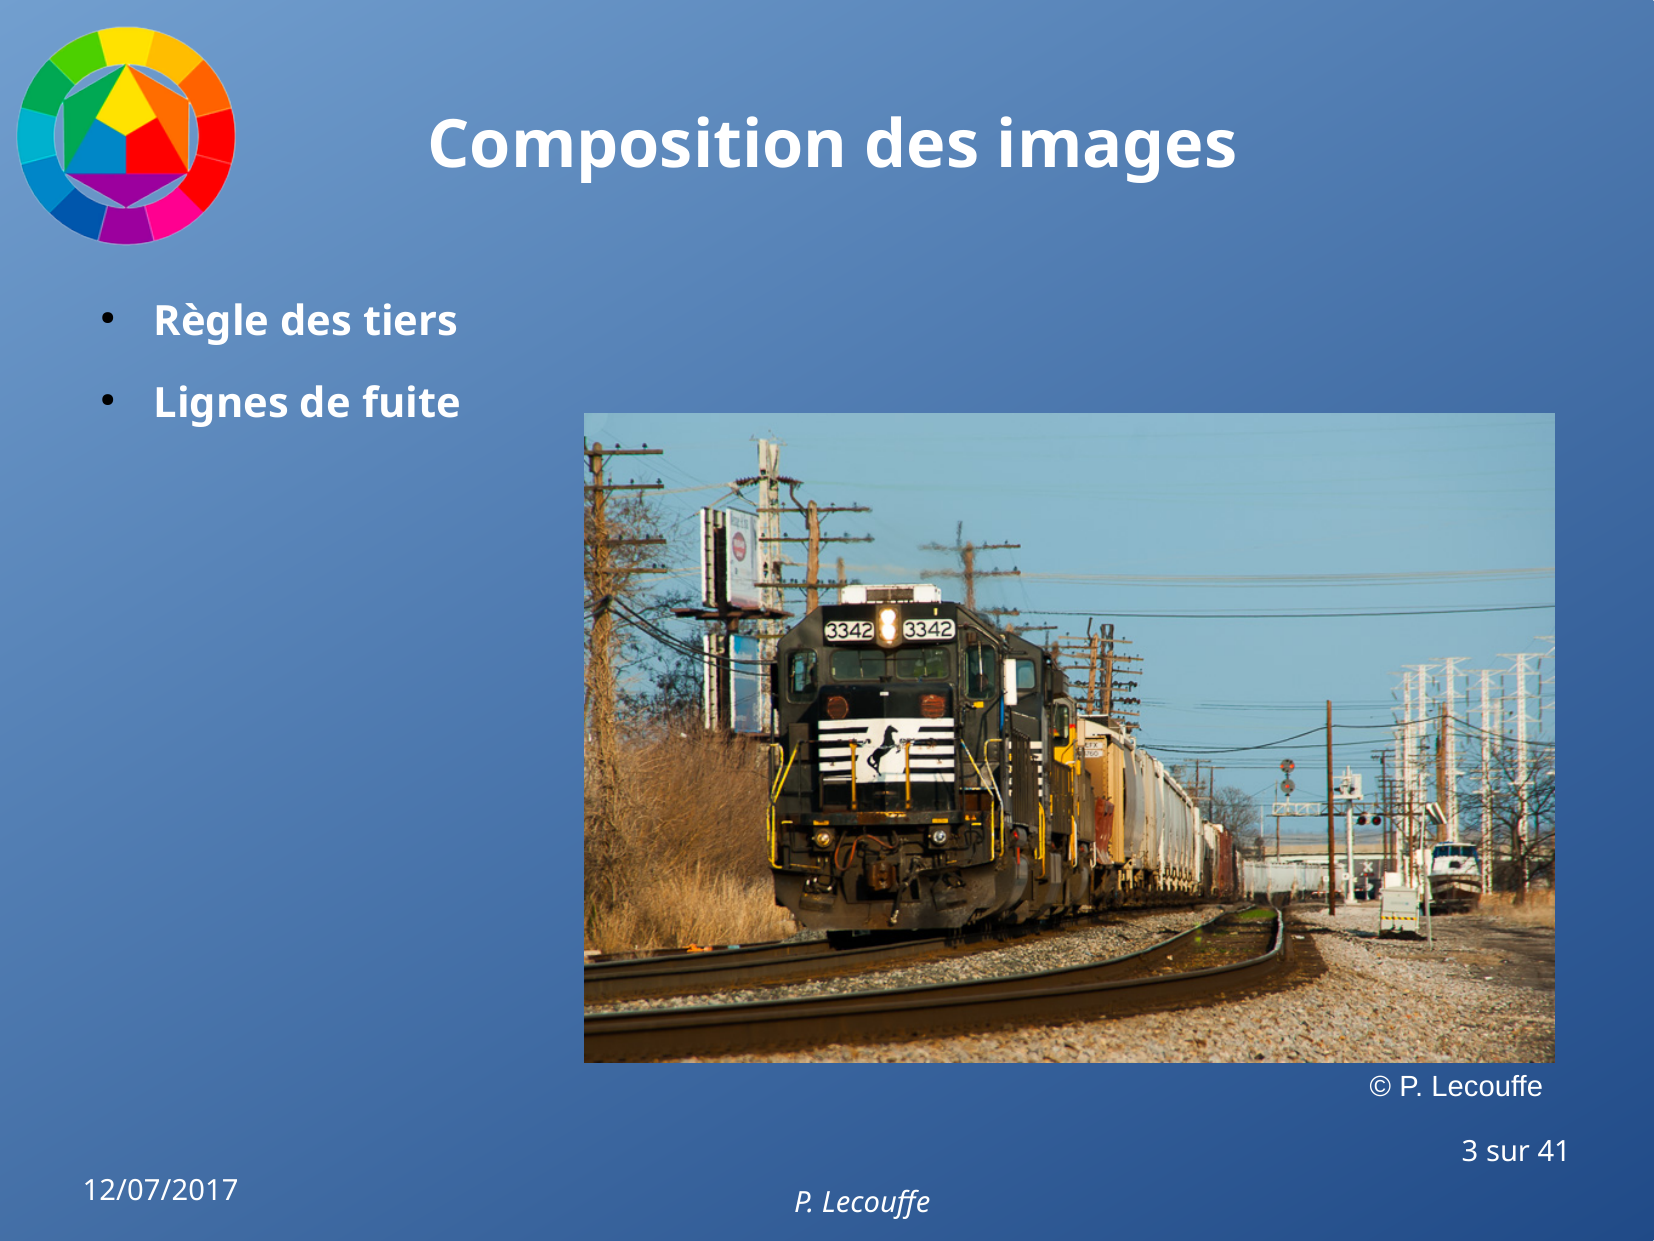

# Composition des images
Règle des tiers
Lignes de fuite
 © P. Lecouffe
Bonjour
3